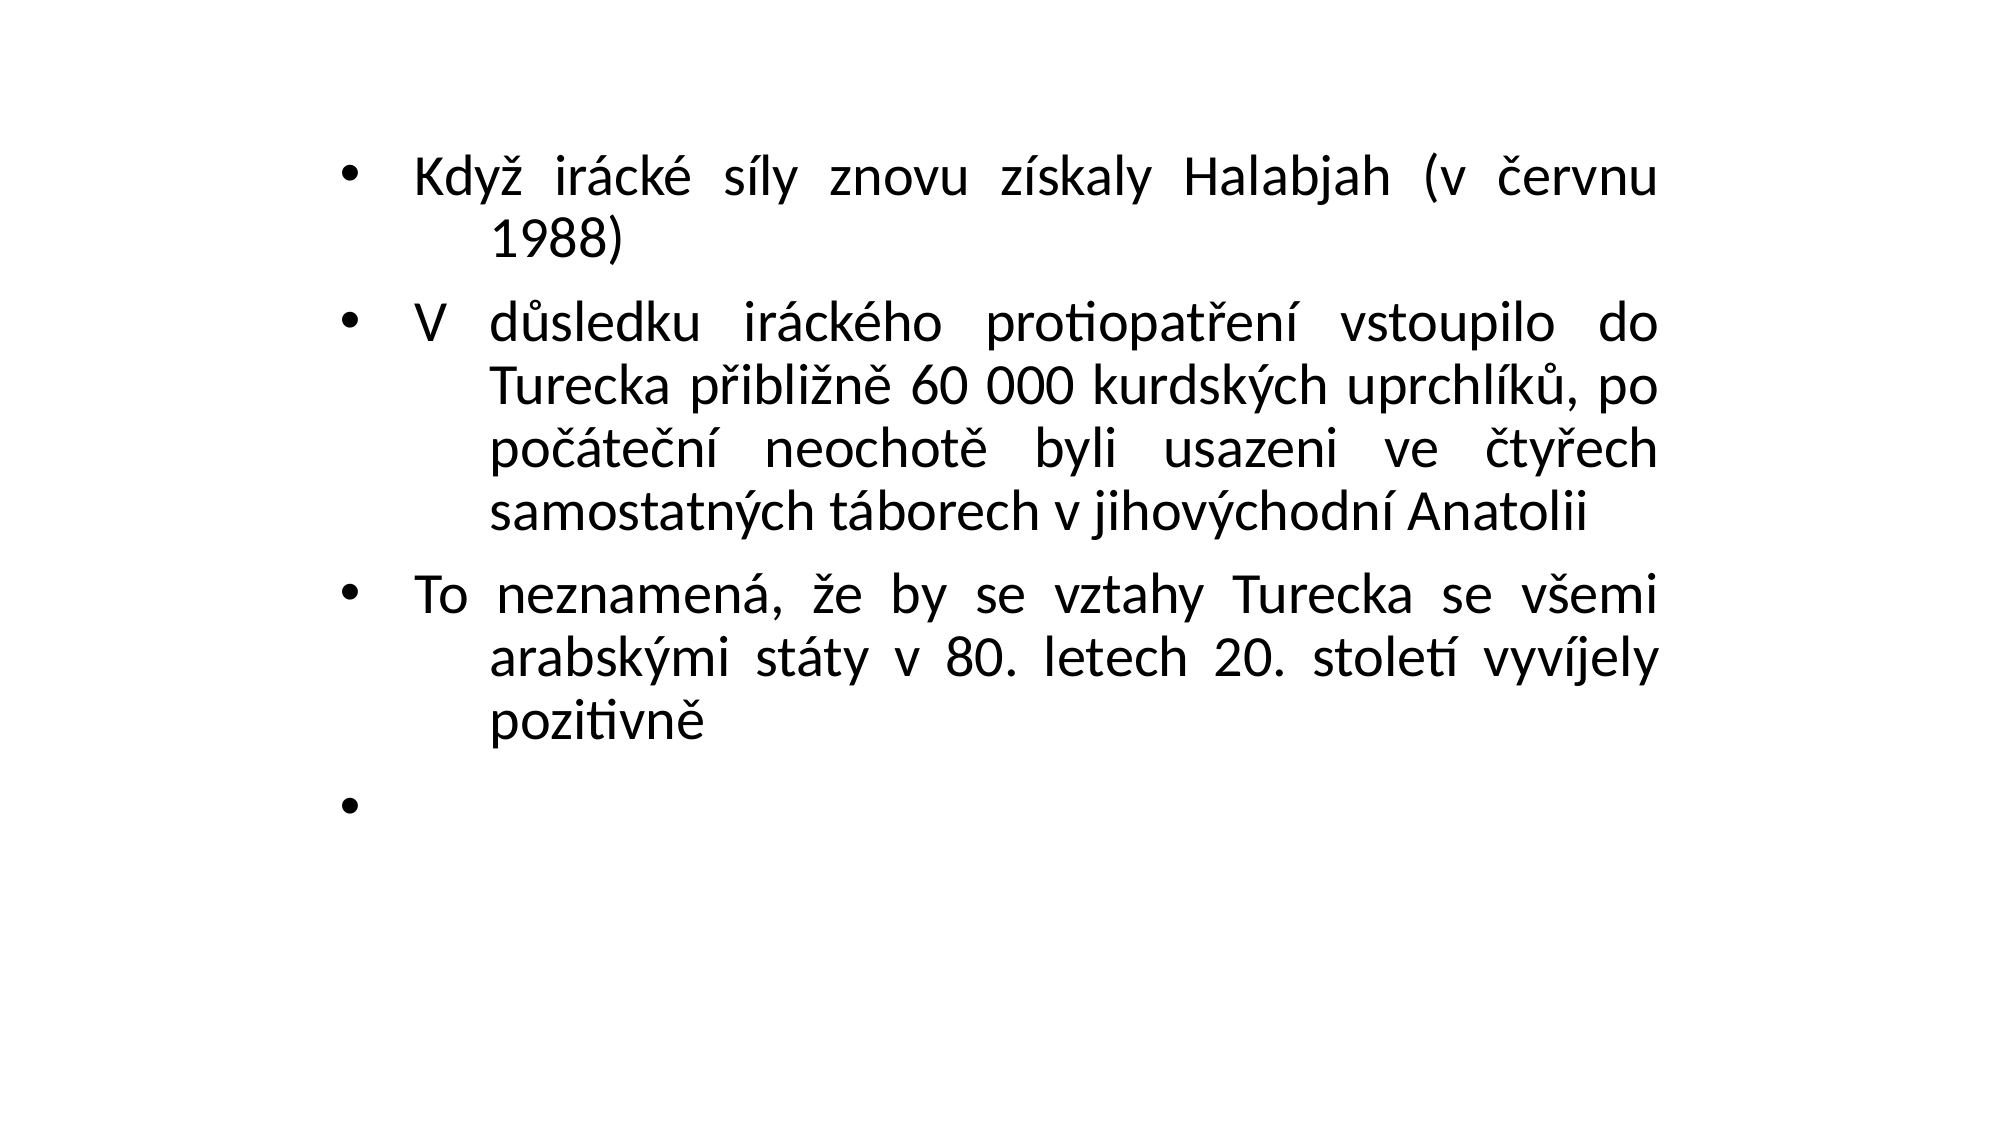

#
Když irácké síly znovu získaly Halabjah (v červnu 1988)​
V důsledku iráckého protiopatření vstoupilo do Turecka přibližně 60 000 kurdských uprchlíků, po počáteční neochotě byli usazeni ve čtyřech samostatných táborech v jihovýchodní Anatolii​
To neznamená, že by se vztahy Turecka se všemi arabskými státy v 80. letech 20. století vyvíjely pozitivně